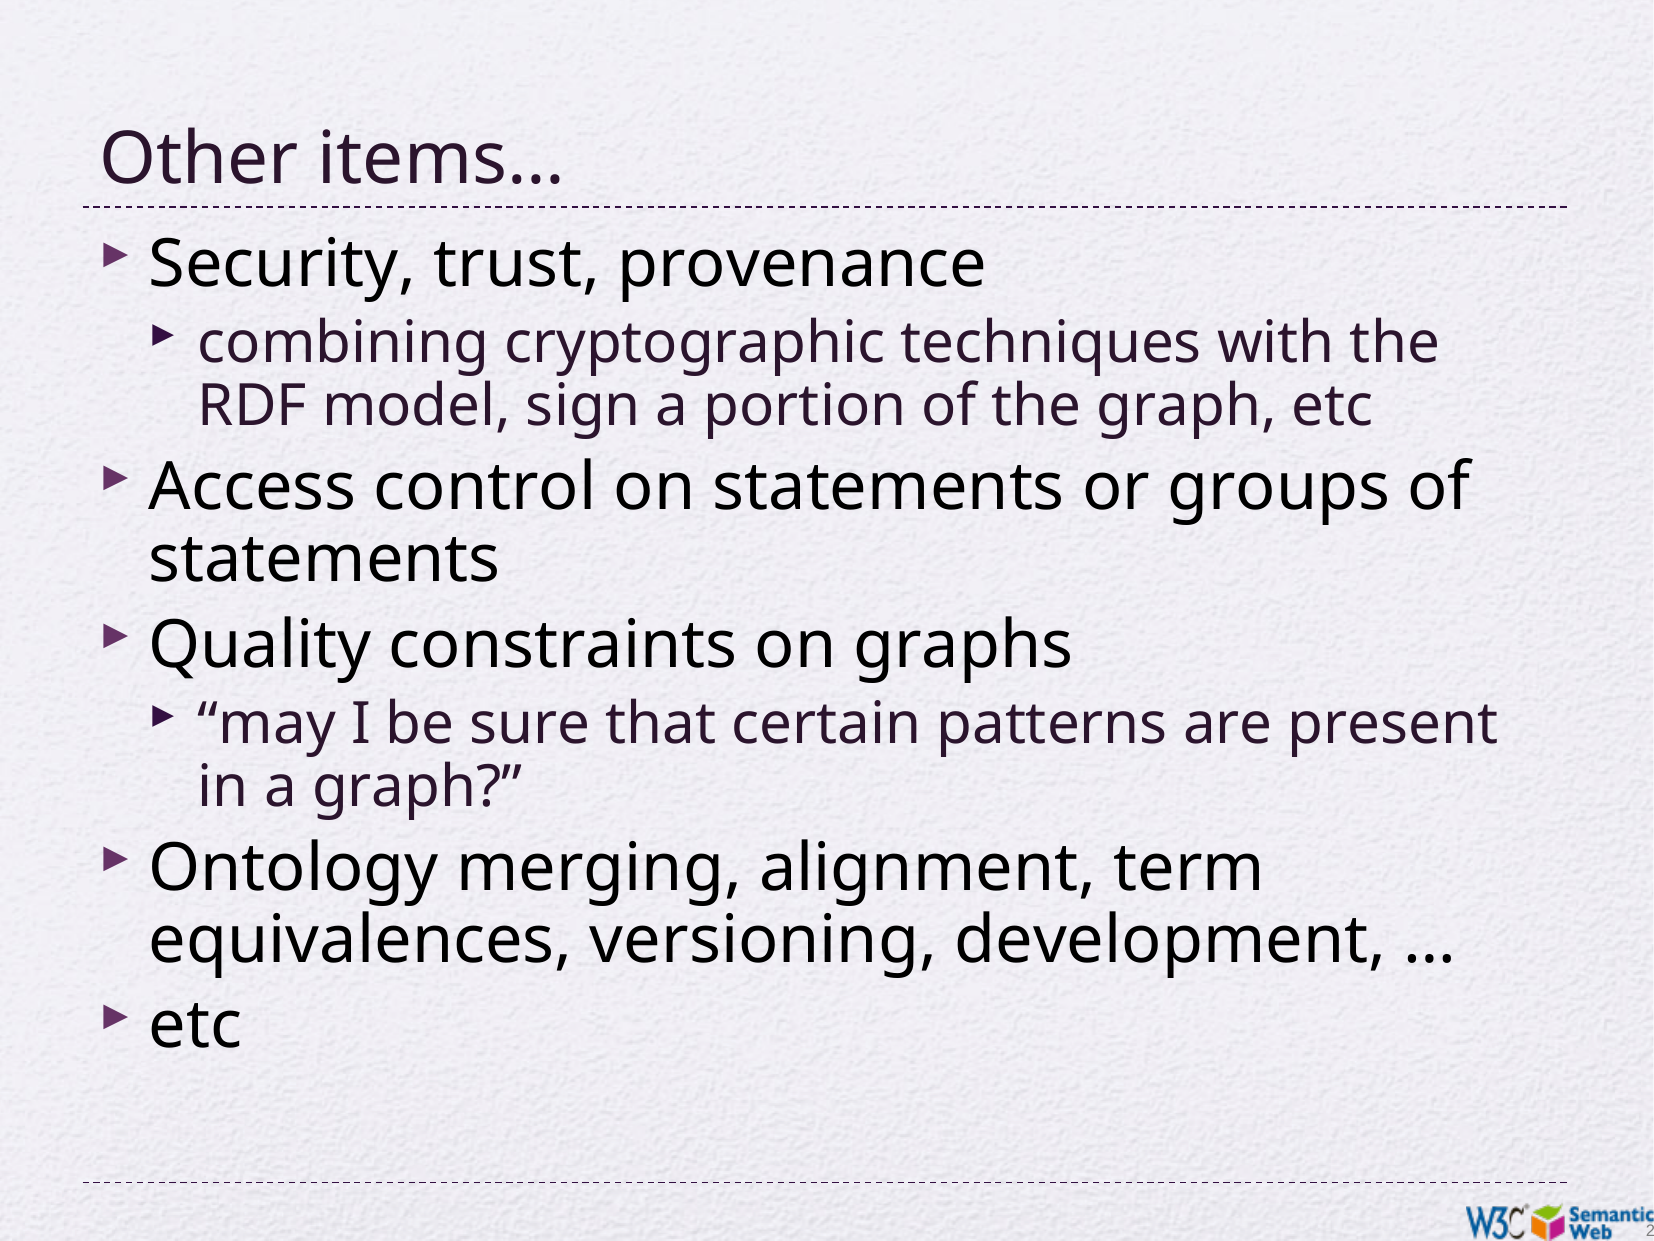

# Other items…
Security, trust, provenance
combining cryptographic techniques with the RDF model, sign a portion of the graph, etc
Access control on statements or groups of statements
Quality constraints on graphs
“may I be sure that certain patterns are present in a graph?”
Ontology merging, alignment, term equivalences, versioning, development, …
etc